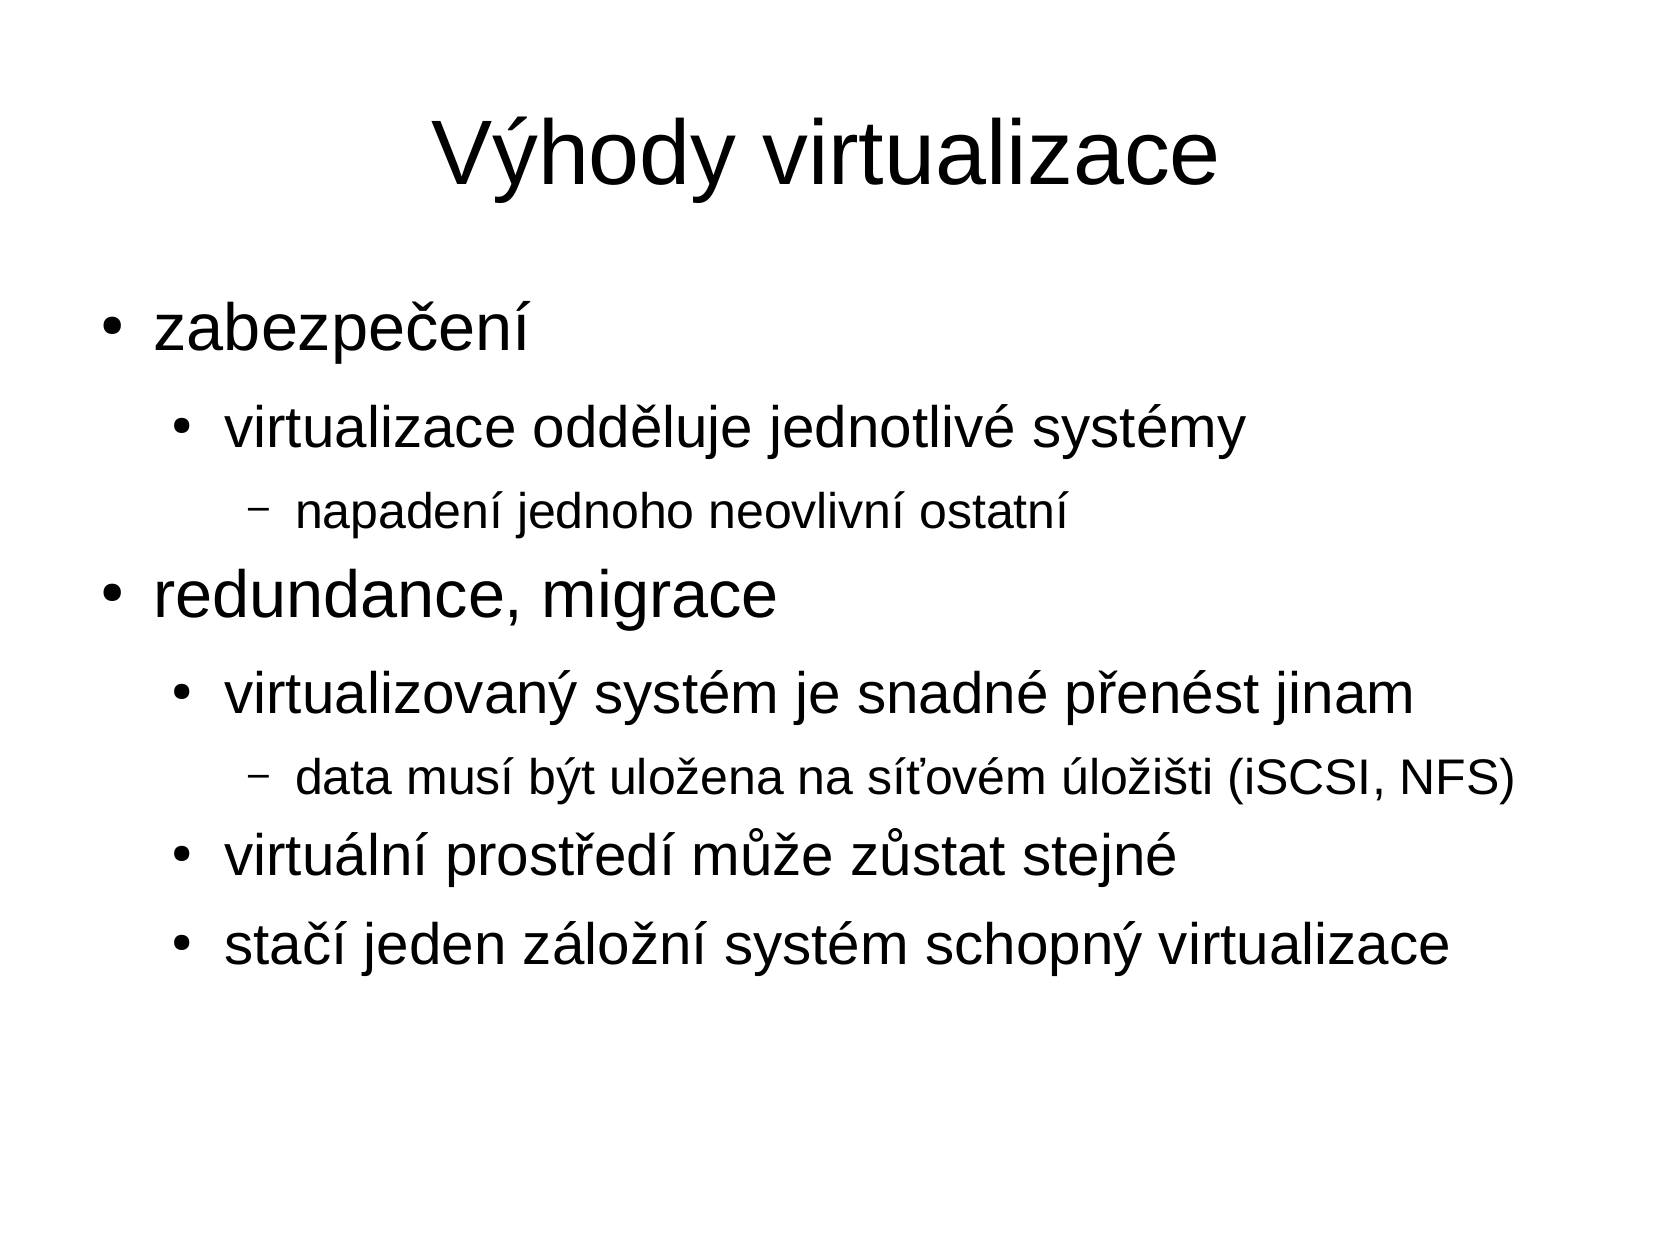

# Výhody virtualizace
zabezpečení
virtualizace odděluje jednotlivé systémy
napadení jednoho neovlivní ostatní
redundance, migrace
virtualizovaný systém je snadné přenést jinam
data musí být uložena na síťovém úložišti (iSCSI, NFS)
virtuální prostředí může zůstat stejné
stačí jeden záložní systém schopný virtualizace